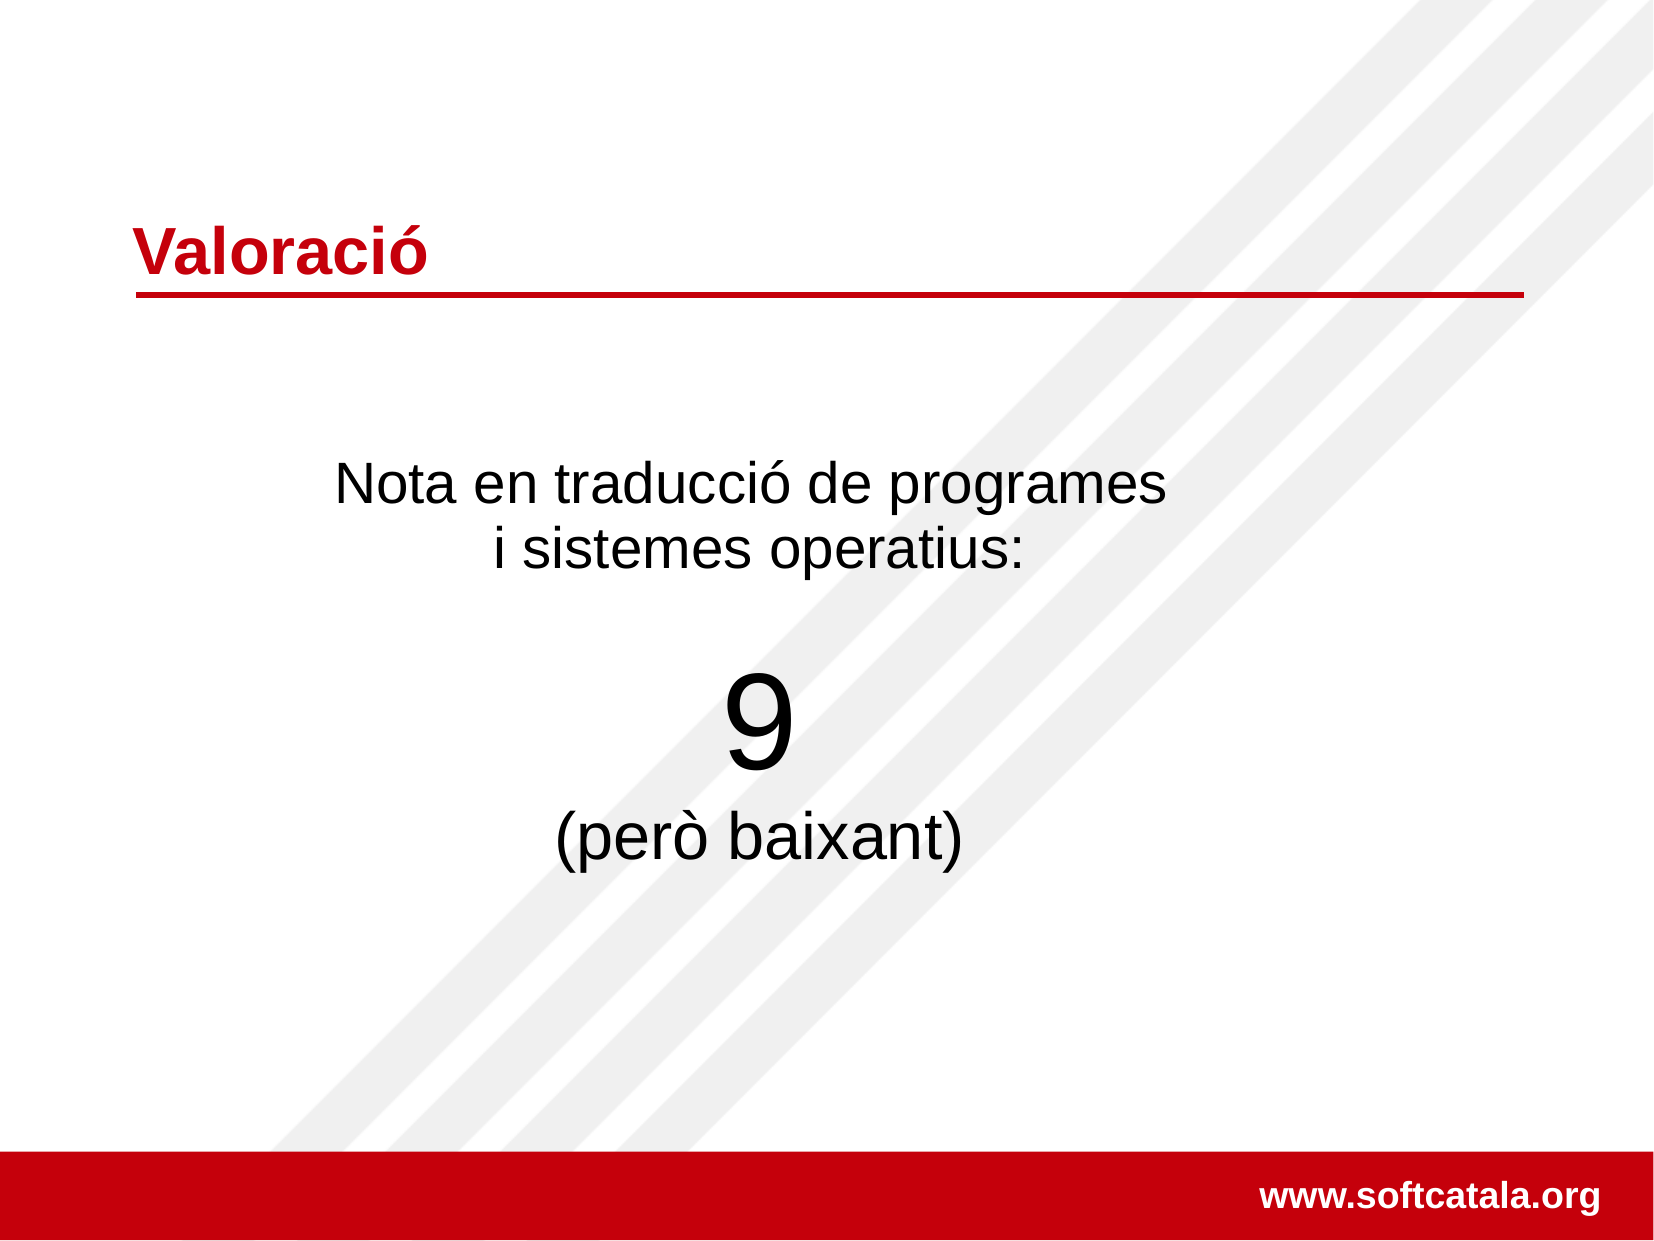

Valoració
Nota en traducció de programes
i sistemes operatius:
9
(però baixant)
 www.softcatala.org